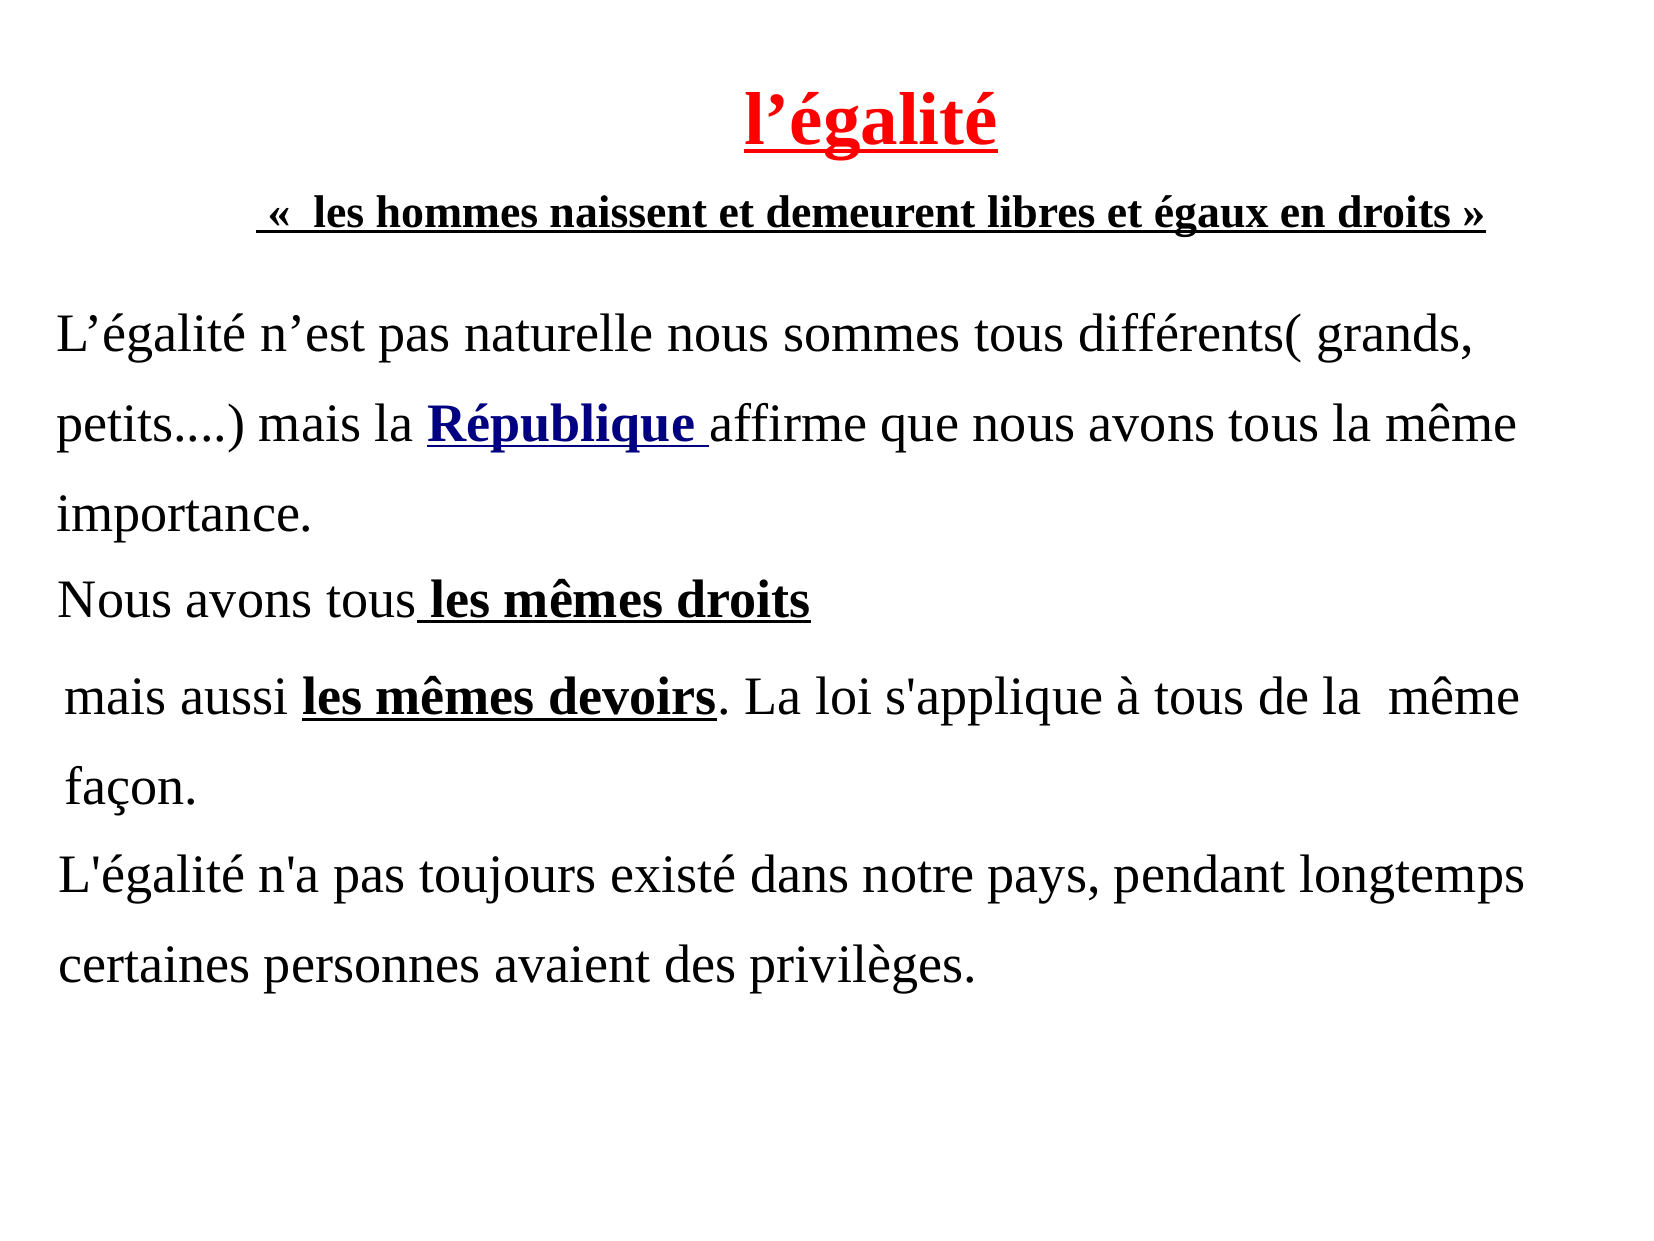

l’égalité
 «  les hommes naissent et demeurent libres et égaux en droits »
L’égalité n’est pas naturelle nous sommes tous différents( grands, petits....) mais la République affirme que nous avons tous la même importance.
 Nous avons tous les mêmes droits
mais aussi les mêmes devoirs. La loi s'applique à tous de la même façon.
L'égalité n'a pas toujours existé dans notre pays, pendant longtemps certaines personnes avaient des privilèges.